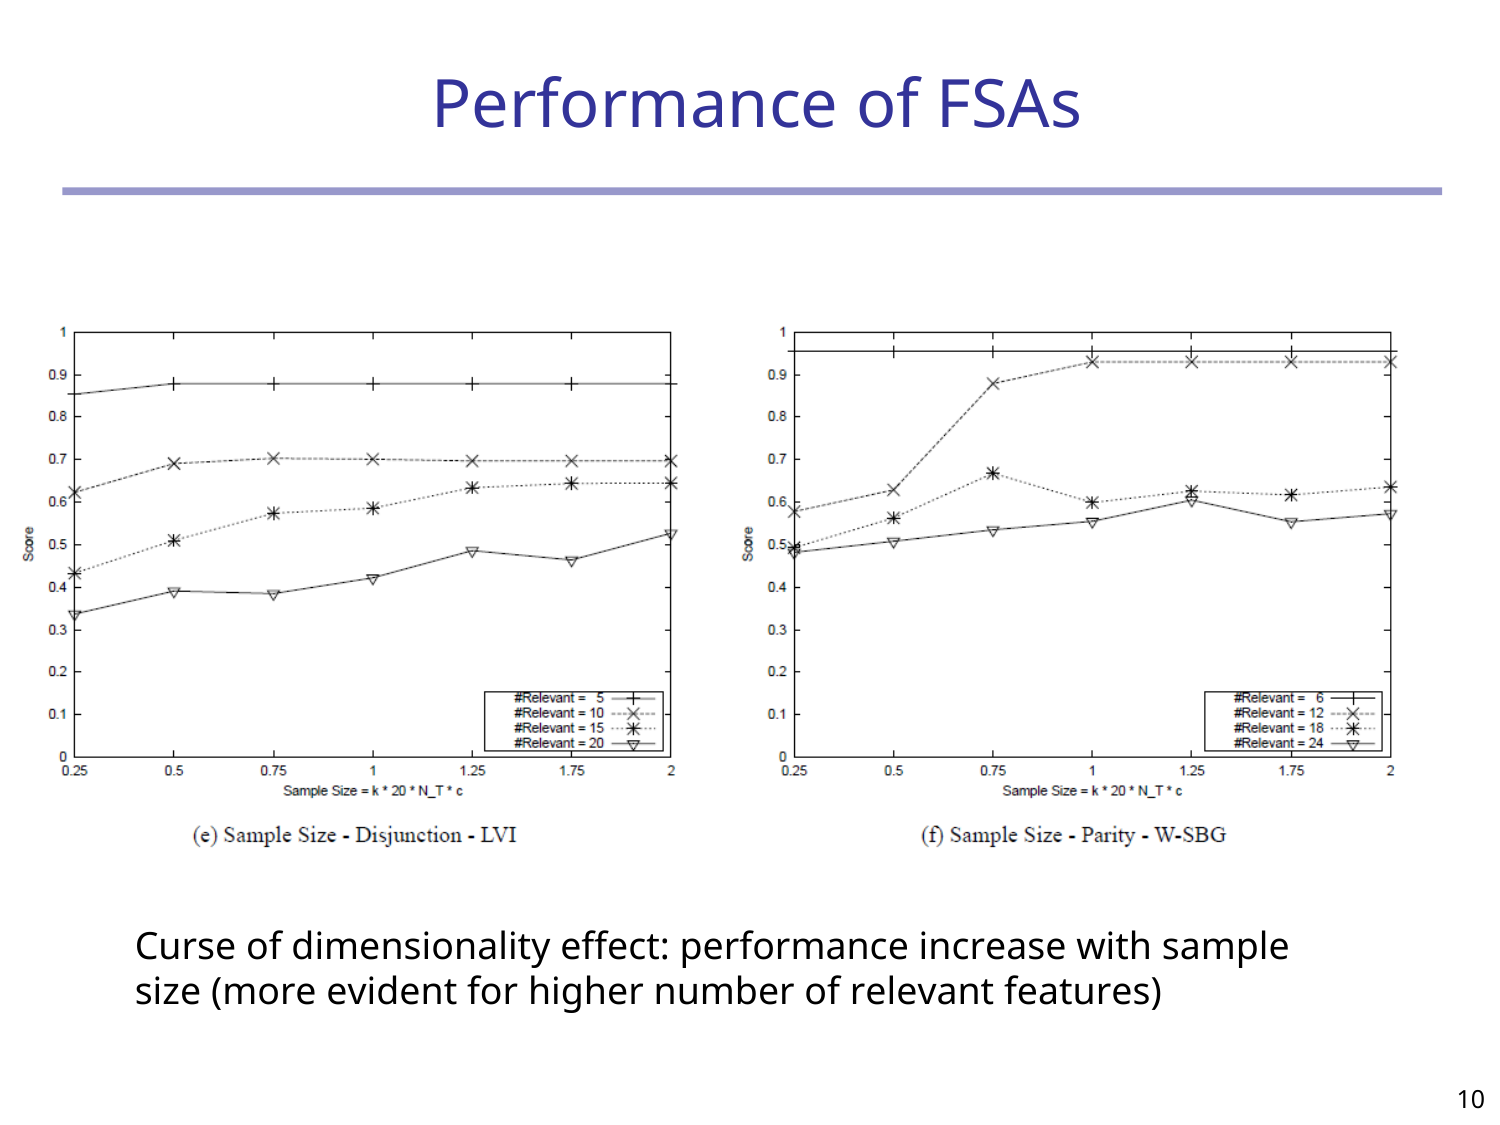

# Performance of FSAs
Curse of dimensionality effect: performance increase with sample size (more evident for higher number of relevant features)